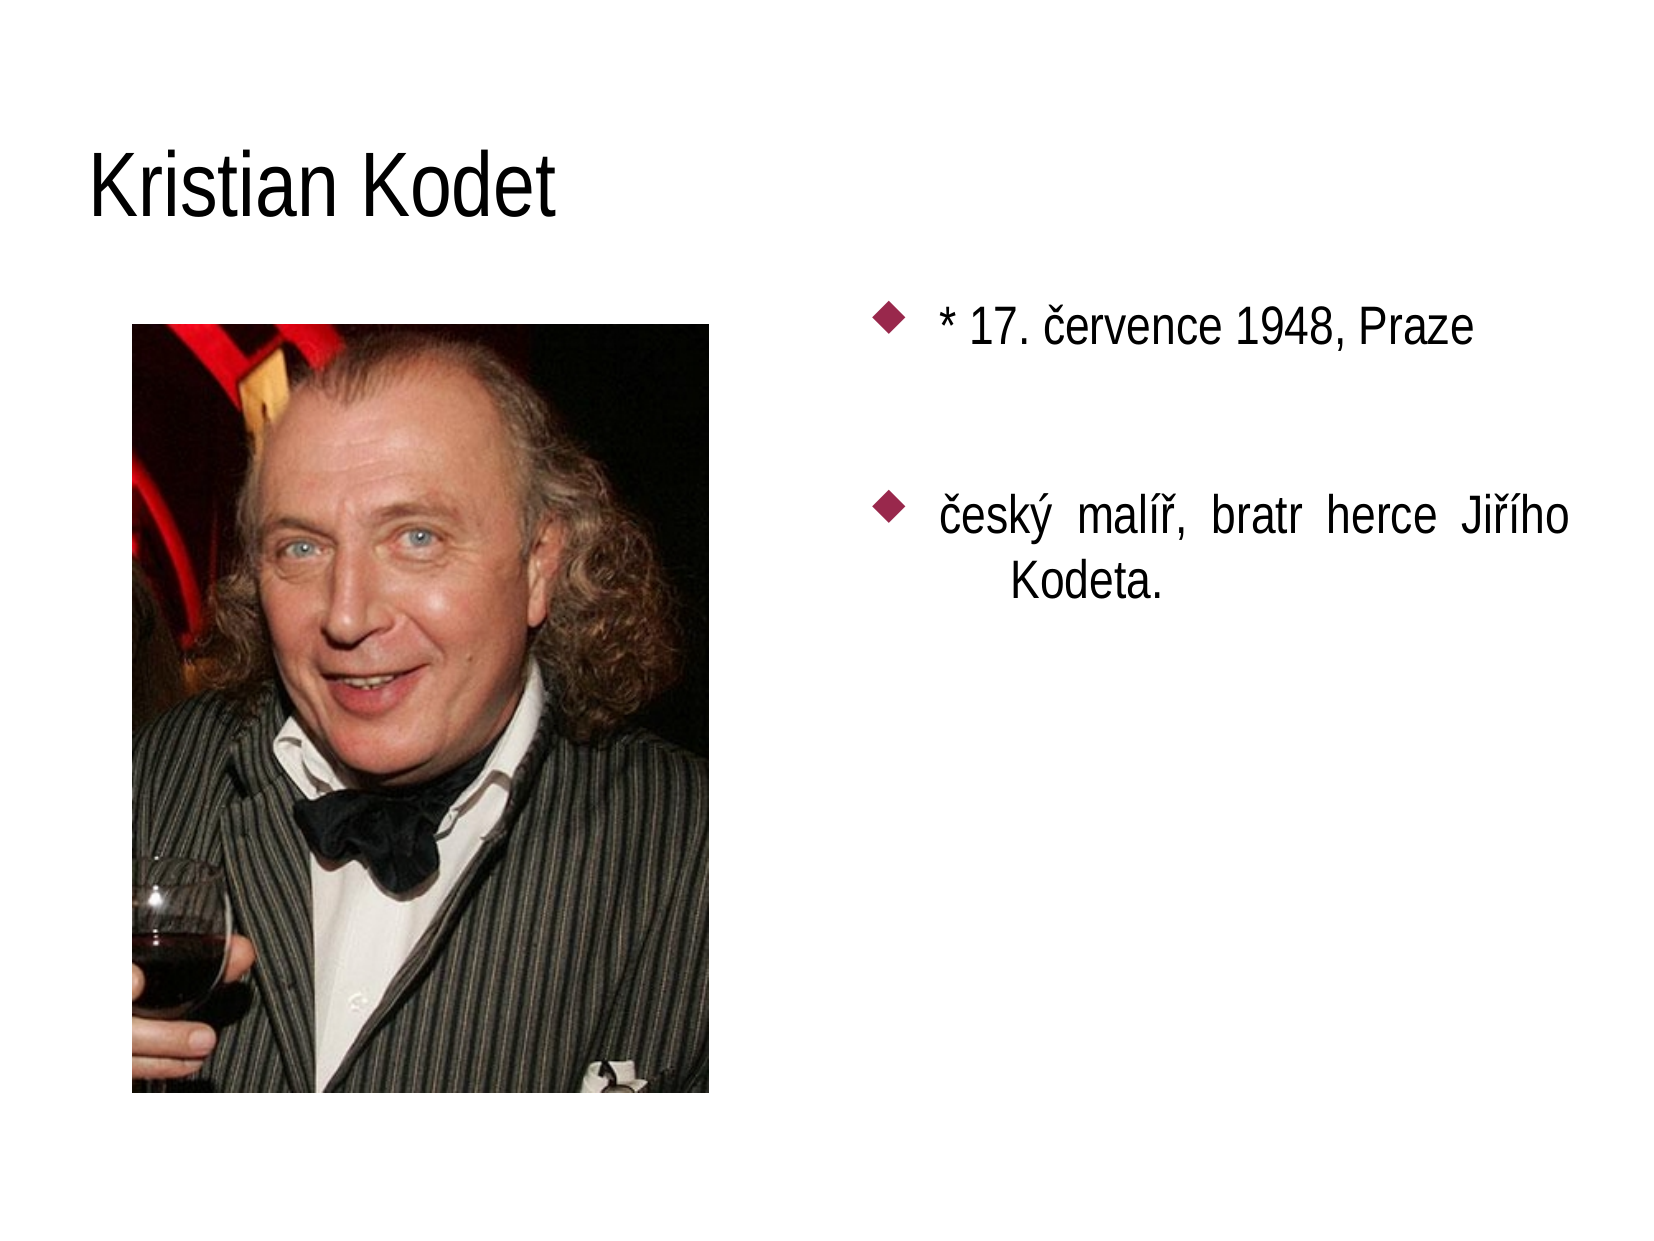

# Kristian Kodet
* 17. července 1948, Praze
český malíř, bratr herce Jiřího Kodeta.